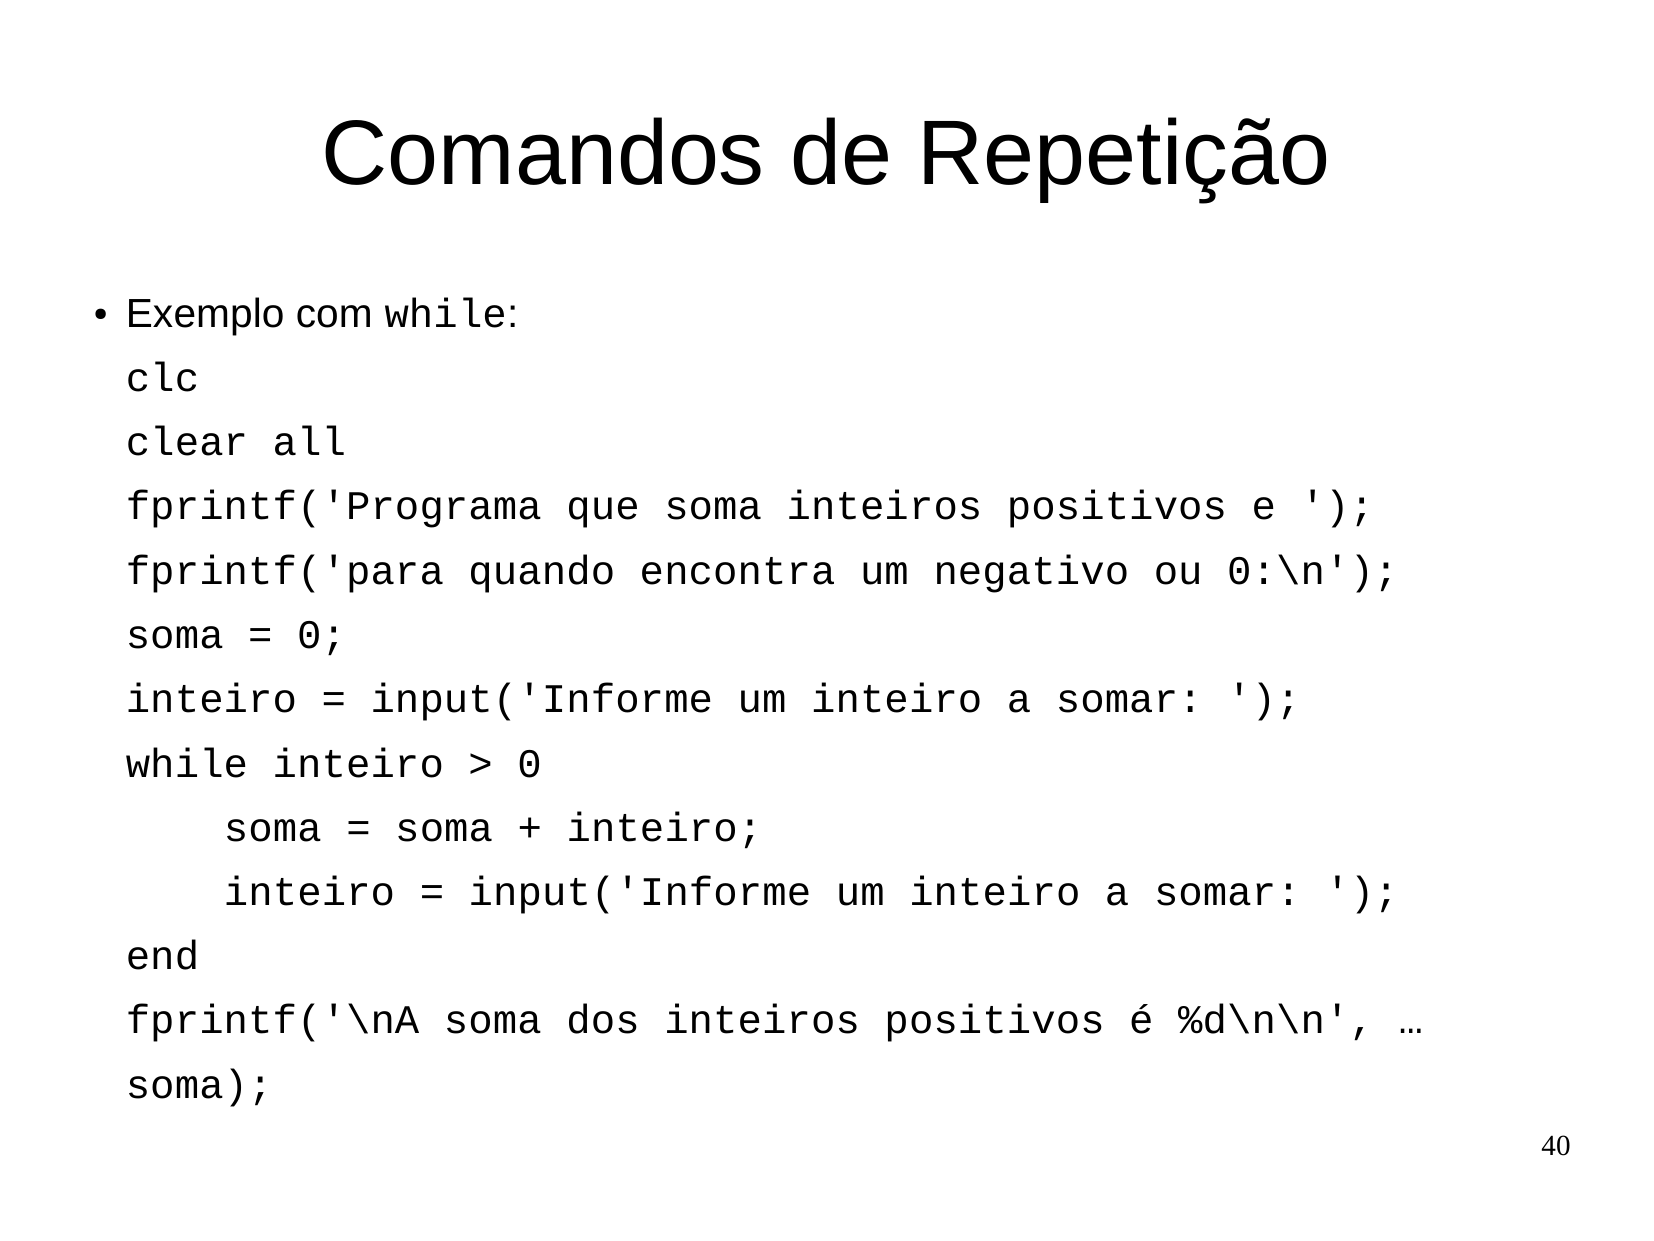

# Comandos de Repetição
Exemplo com while:
clc
clear all
fprintf('Programa que soma inteiros positivos e ');
fprintf('para quando encontra um negativo ou 0:\n');
soma = 0;
inteiro = input('Informe um inteiro a somar: ');
while inteiro > 0
 soma = soma + inteiro;
 inteiro = input('Informe um inteiro a somar: ');
end
fprintf('\nA soma dos inteiros positivos é %d\n\n', …
soma);
40